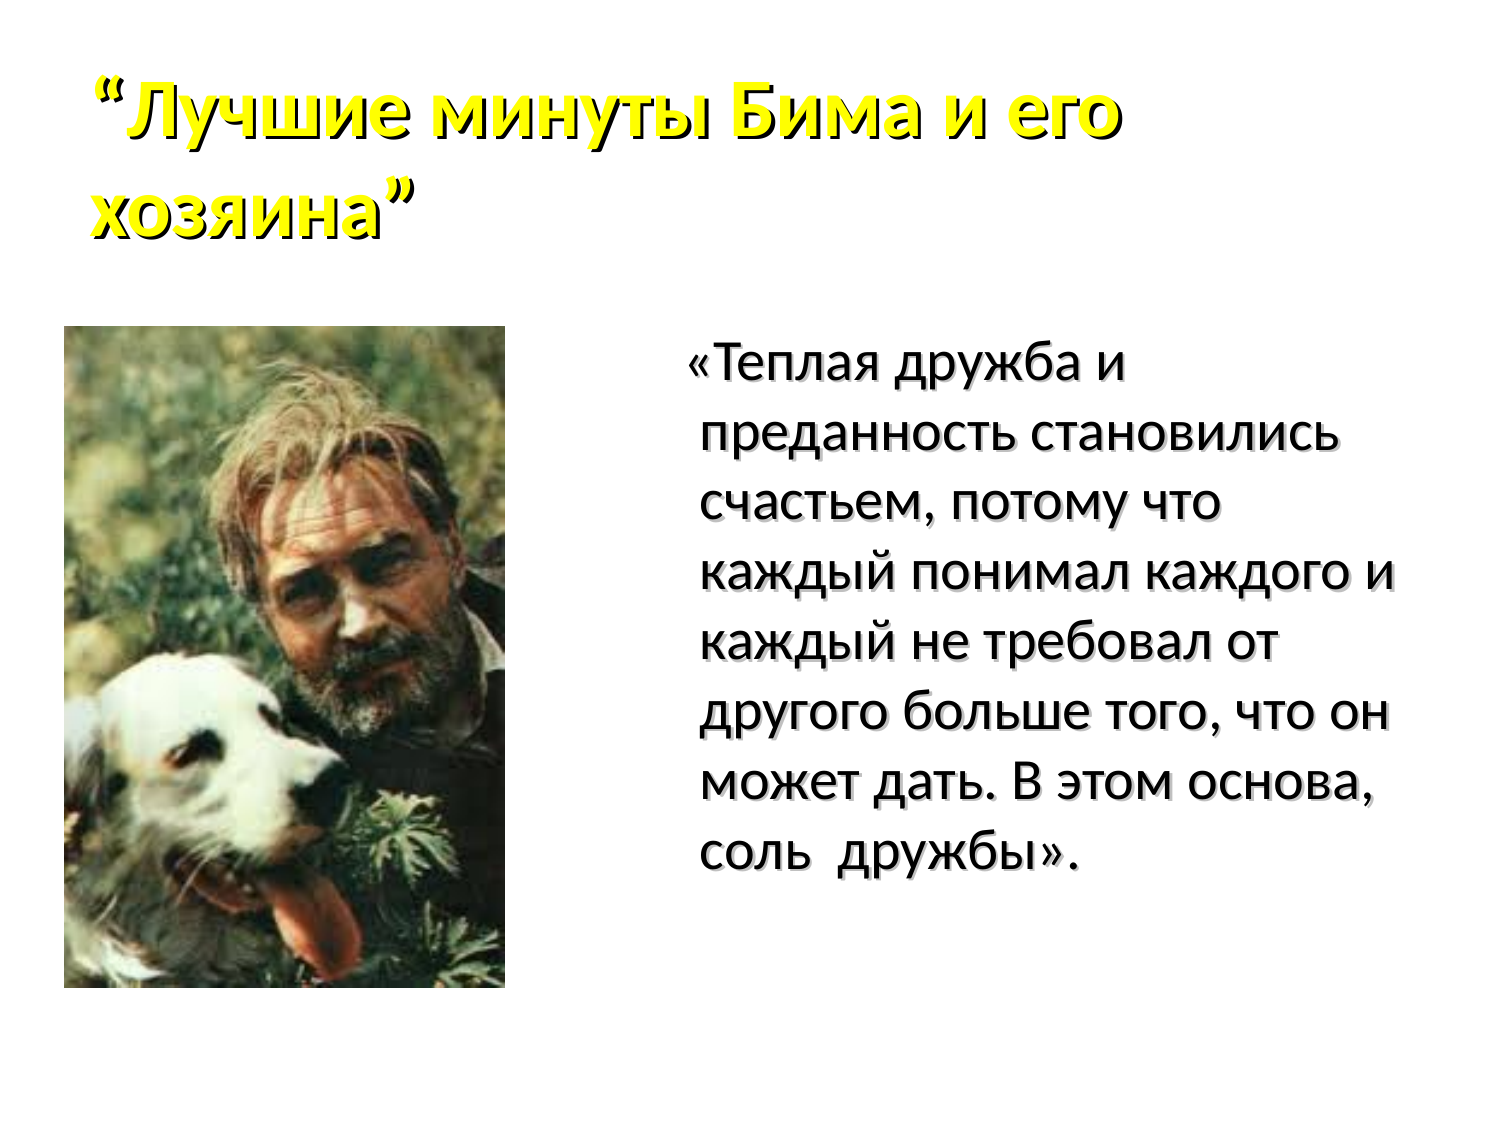

# “Лучшие минуты Бима и его хозяина”
 «Теплая дружба и преданность становились счастьем, потому что каждый понимал каждого и каждый не требовал от другого больше того, что он может дать. В этом основа, соль дружбы».